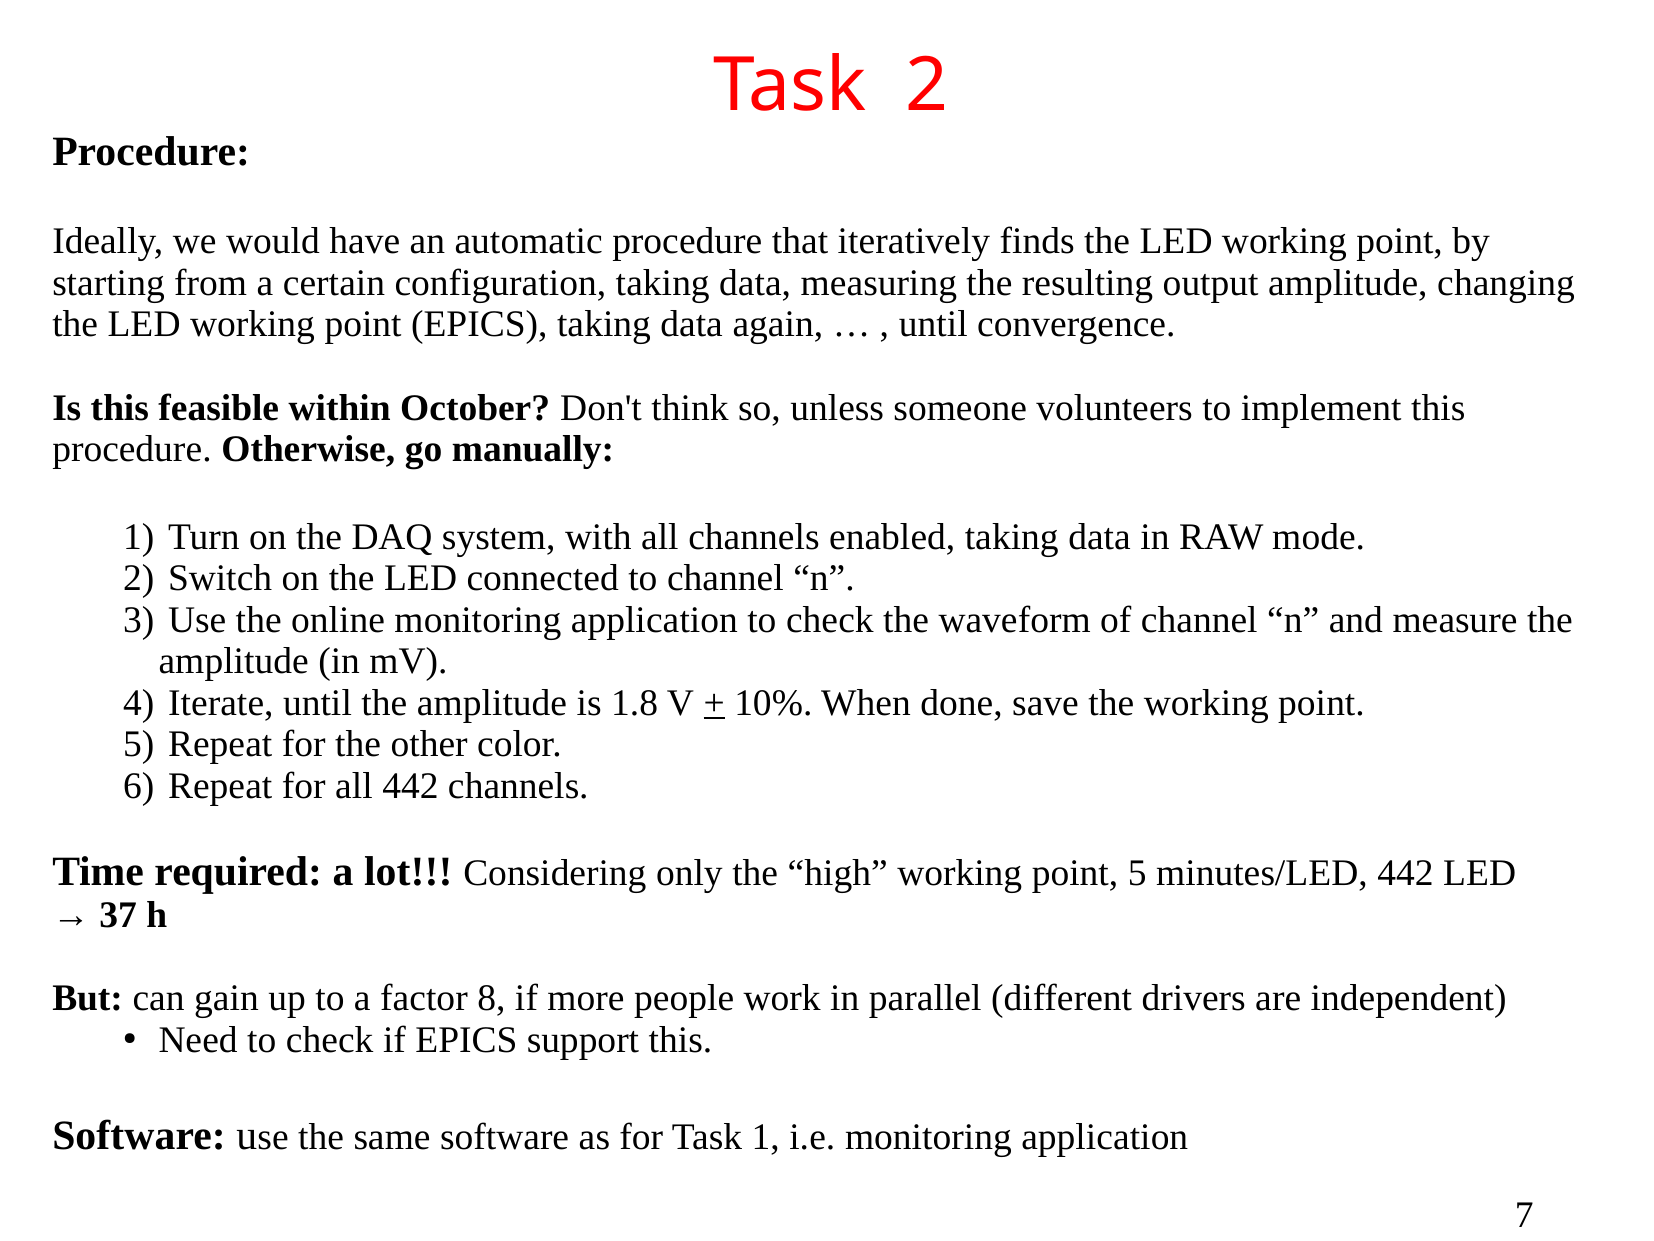

# Task 2
Procedure:
Ideally, we would have an automatic procedure that iteratively finds the LED working point, by starting from a certain configuration, taking data, measuring the resulting output amplitude, changing the LED working point (EPICS), taking data again, … , until convergence.
Is this feasible within October? Don't think so, unless someone volunteers to implement this procedure. Otherwise, go manually:
 Turn on the DAQ system, with all channels enabled, taking data in RAW mode.
 Switch on the LED connected to channel “n”.
 Use the online monitoring application to check the waveform of channel “n” and measure the amplitude (in mV).
 Iterate, until the amplitude is 1.8 V + 10%. When done, save the working point.
 Repeat for the other color.
 Repeat for all 442 channels.
Time required: a lot!!! Considering only the “high” working point, 5 minutes/LED, 442 LED
→ 37 h
But: can gain up to a factor 8, if more people work in parallel (different drivers are independent)
Need to check if EPICS support this.
Software: use the same software as for Task 1, i.e. monitoring application